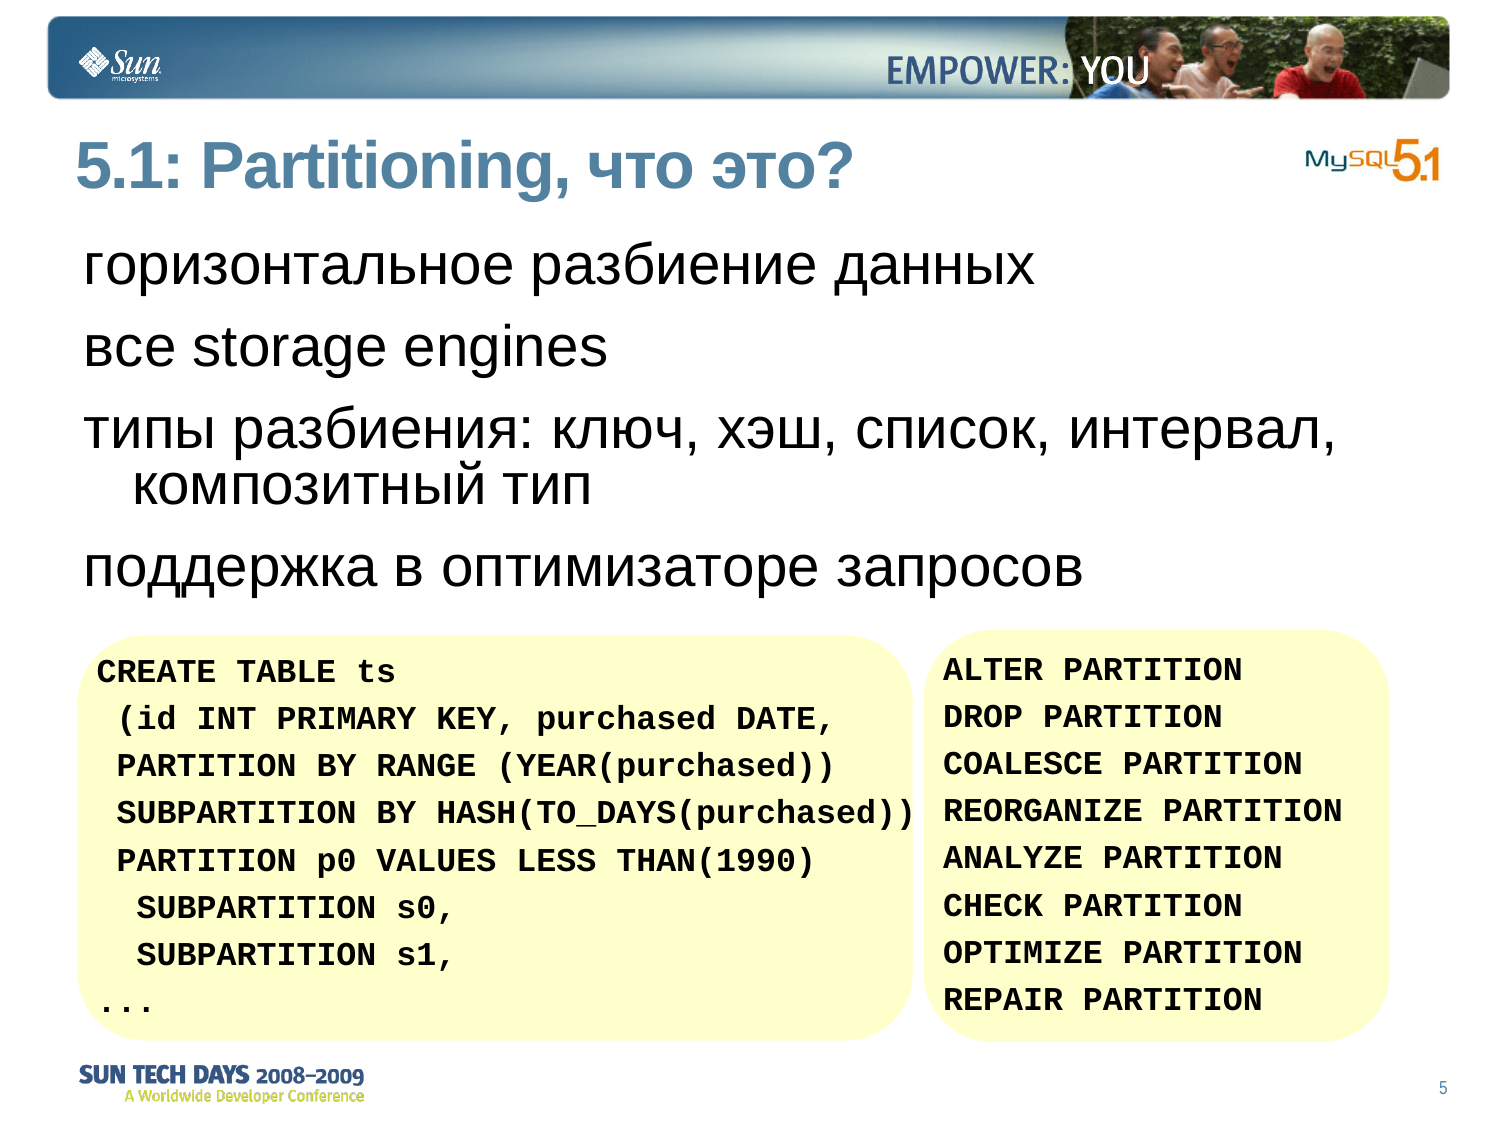

# 5.1: Partitioning, что это?
горизонтальное разбиение данных
все storage engines
типы разбиения: ключ, хэш, список, интервал, композитный тип
поддержка в оптимизаторе запросов
ALTER PARTITION
DROP PARTITION
COALESCE PARTITION
REORGANIZE PARTITION
ANALYZE PARTITION
CHECK PARTITION
OPTIMIZE PARTITION
REPAIR PARTITION
CREATE TABLE ts
 (id INT PRIMARY KEY, purchased DATE,
 PARTITION BY RANGE (YEAR(purchased))
 SUBPARTITION BY HASH(TO_DAYS(purchased))
 PARTITION p0 VALUES LESS THAN(1990)
 SUBPARTITION s0,
 SUBPARTITION s1,
...